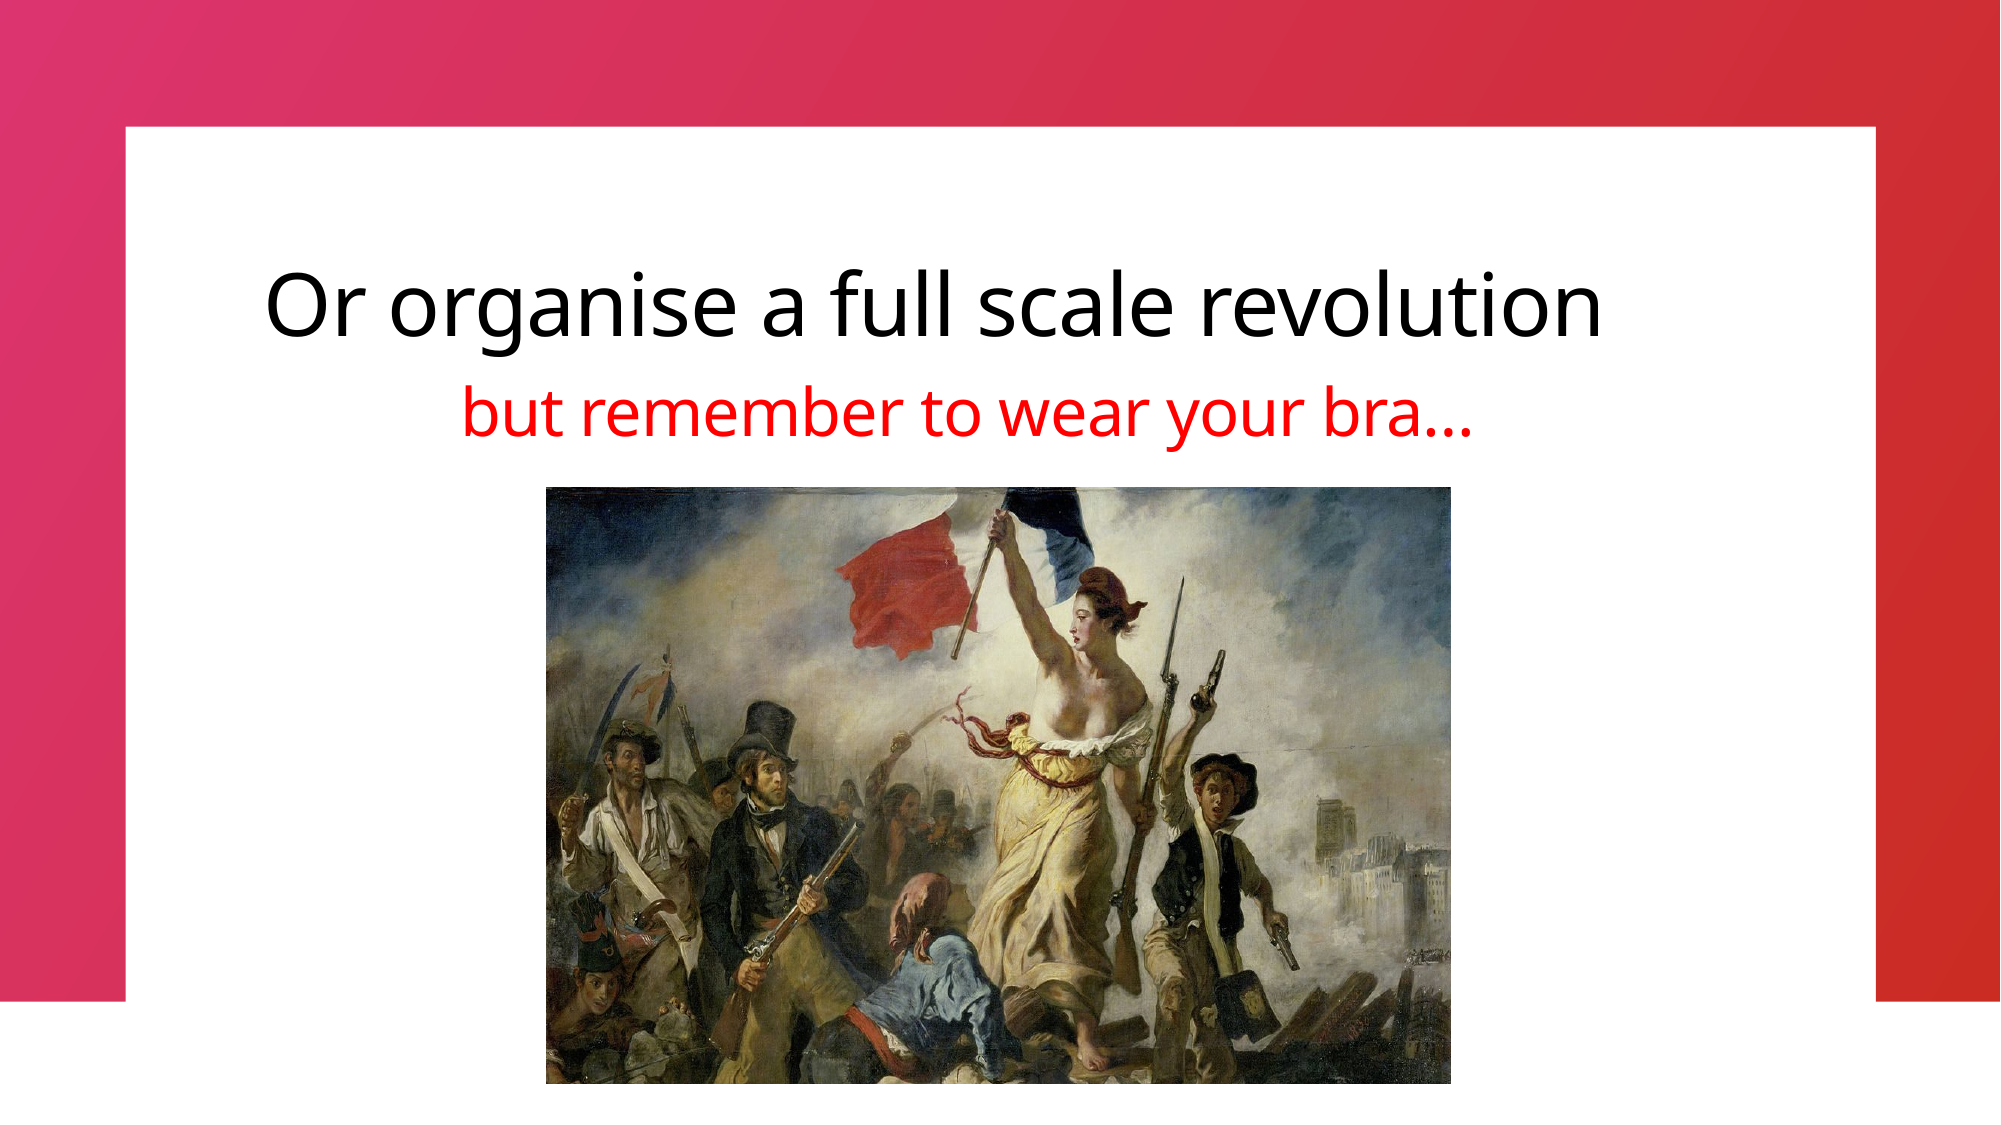

# Or organise a full scale revolution but remember to wear your bra…